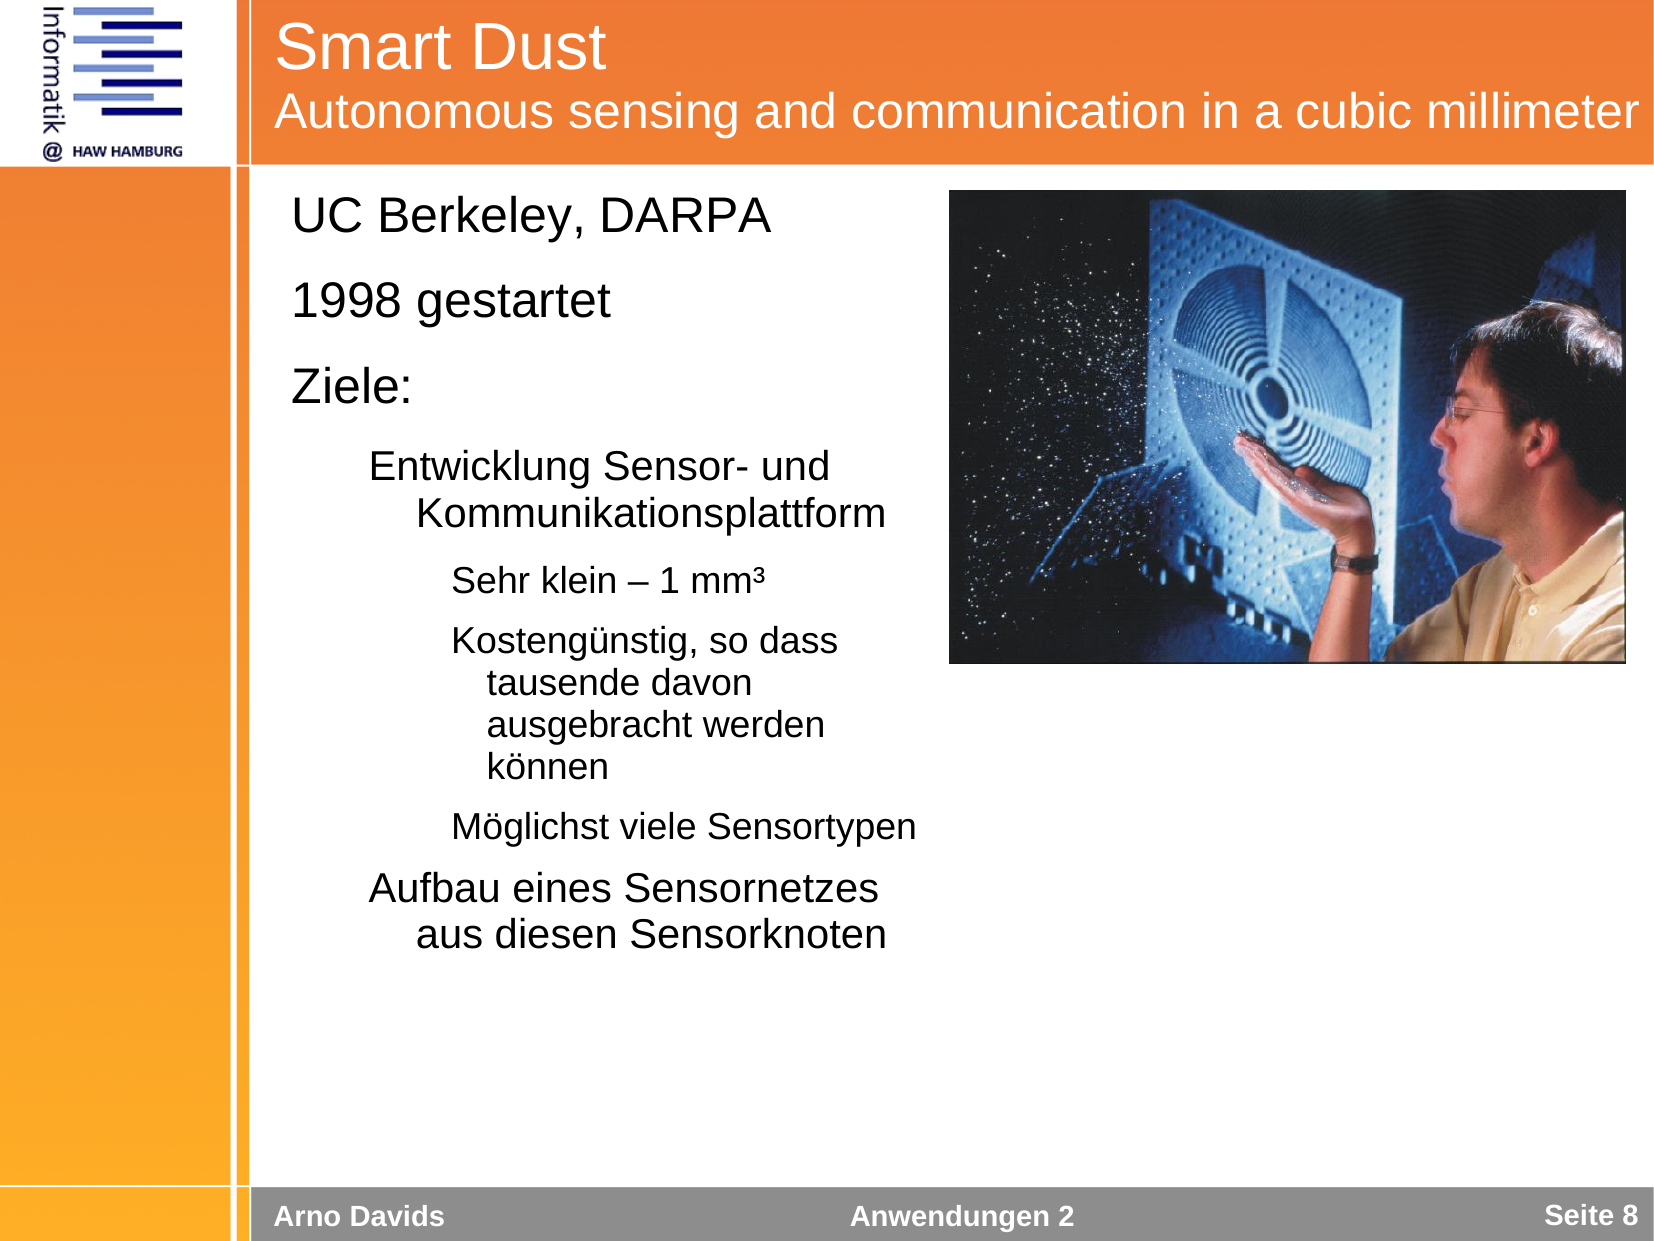

# Smart Dust Autonomous sensing and communication in a cubic millimeter
UC Berkeley, DARPA
1998 gestartet
Ziele:
Entwicklung Sensor- und Kommunikationsplattform
Sehr klein – 1 mm³
Kostengünstig, so dass tausende davon ausgebracht werden können
Möglichst viele Sensortypen
Aufbau eines Sensornetzes aus diesen Sensorknoten